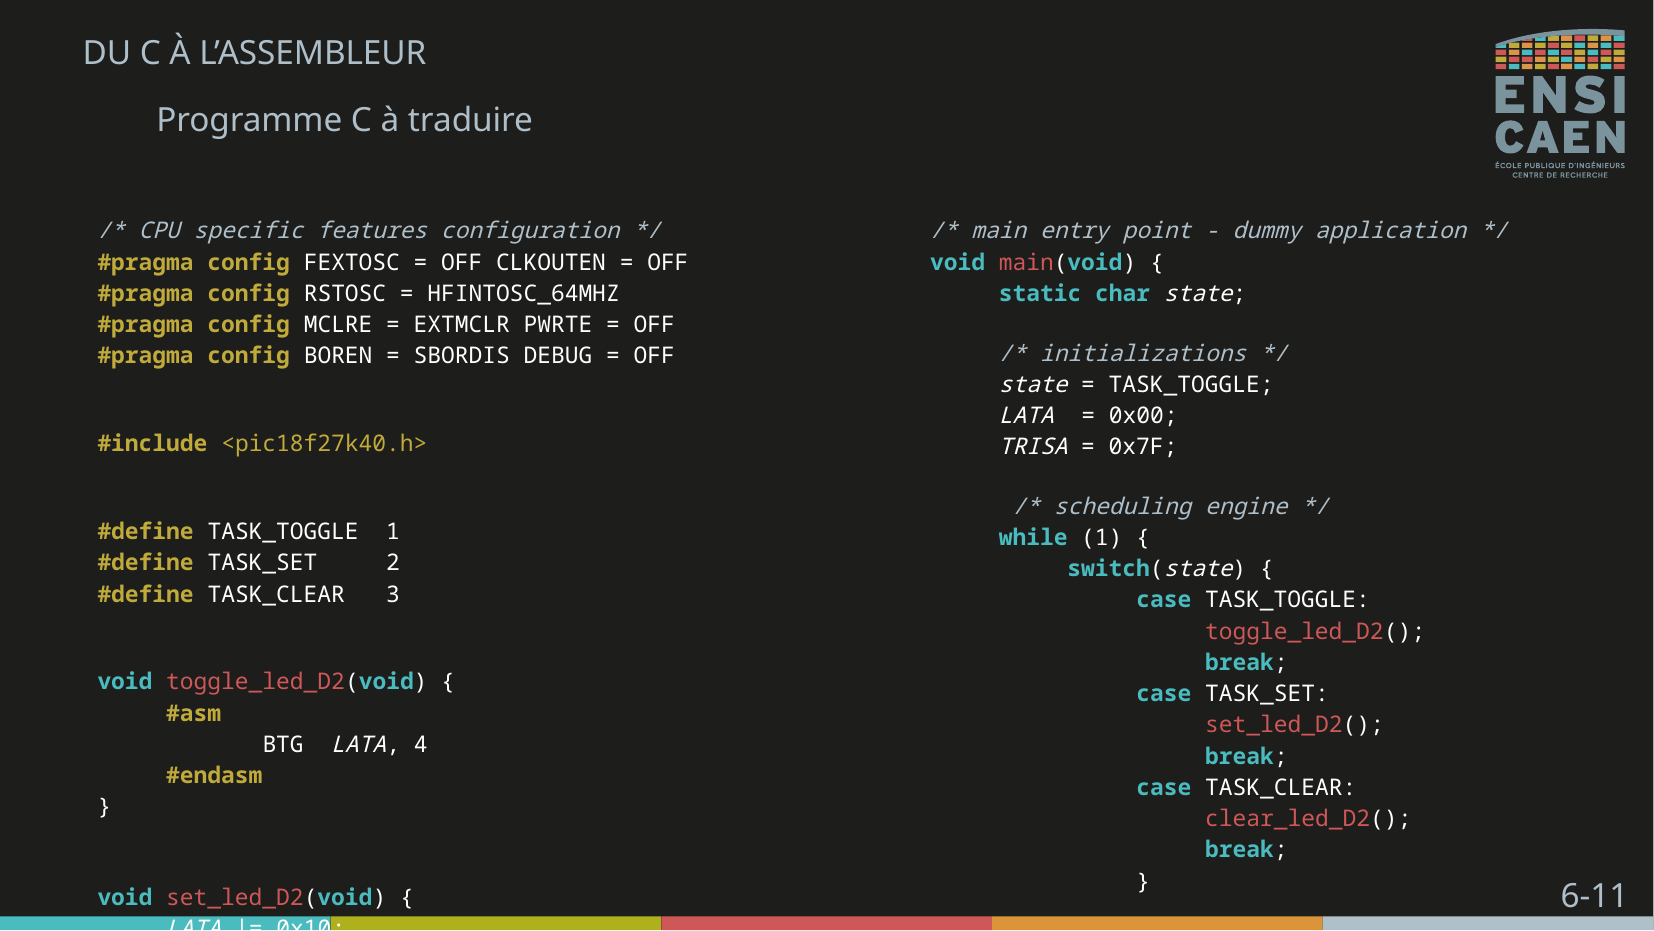

# DU C À L’ASSEMBLEUR Programme C à traduire
/* CPU specific features configuration */
#pragma config FEXTOSC = OFF CLKOUTEN = OFF
#pragma config RSTOSC = HFINTOSC_64MHZ
#pragma config MCLRE = EXTMCLR PWRTE = OFF
#pragma config BOREN = SBORDIS DEBUG = OFF
#include <pic18f27k40.h>
#define TASK_TOGGLE 1
#define TASK_SET 2
#define TASK_CLEAR 3
void toggle_led_D2(void) {
 #asm
 BTG LATA, 4
 #endasm
}
void set_led_D2(void) {
 LATA |= 0x10;
}
void clear_led_D2(void) {
 LATAbits.LATA4 = 0;
}
/* main entry point - dummy application */
void main(void) {
 static char state;
 /* initializations */
 state = TASK_TOGGLE;
 LATA = 0x00;
 TRISA = 0x7F;
 /* scheduling engine */
 while (1) {
 switch(state) {
 case TASK_TOGGLE:
 toggle_led_D2();
 break;
 case TASK_SET:
 set_led_D2();
 break;
 case TASK_CLEAR:
 clear_led_D2();
 break;
 }
 /* application state update */
 if (state == TASK_CLEAR)
 state = 0;
 state++;
 }
}